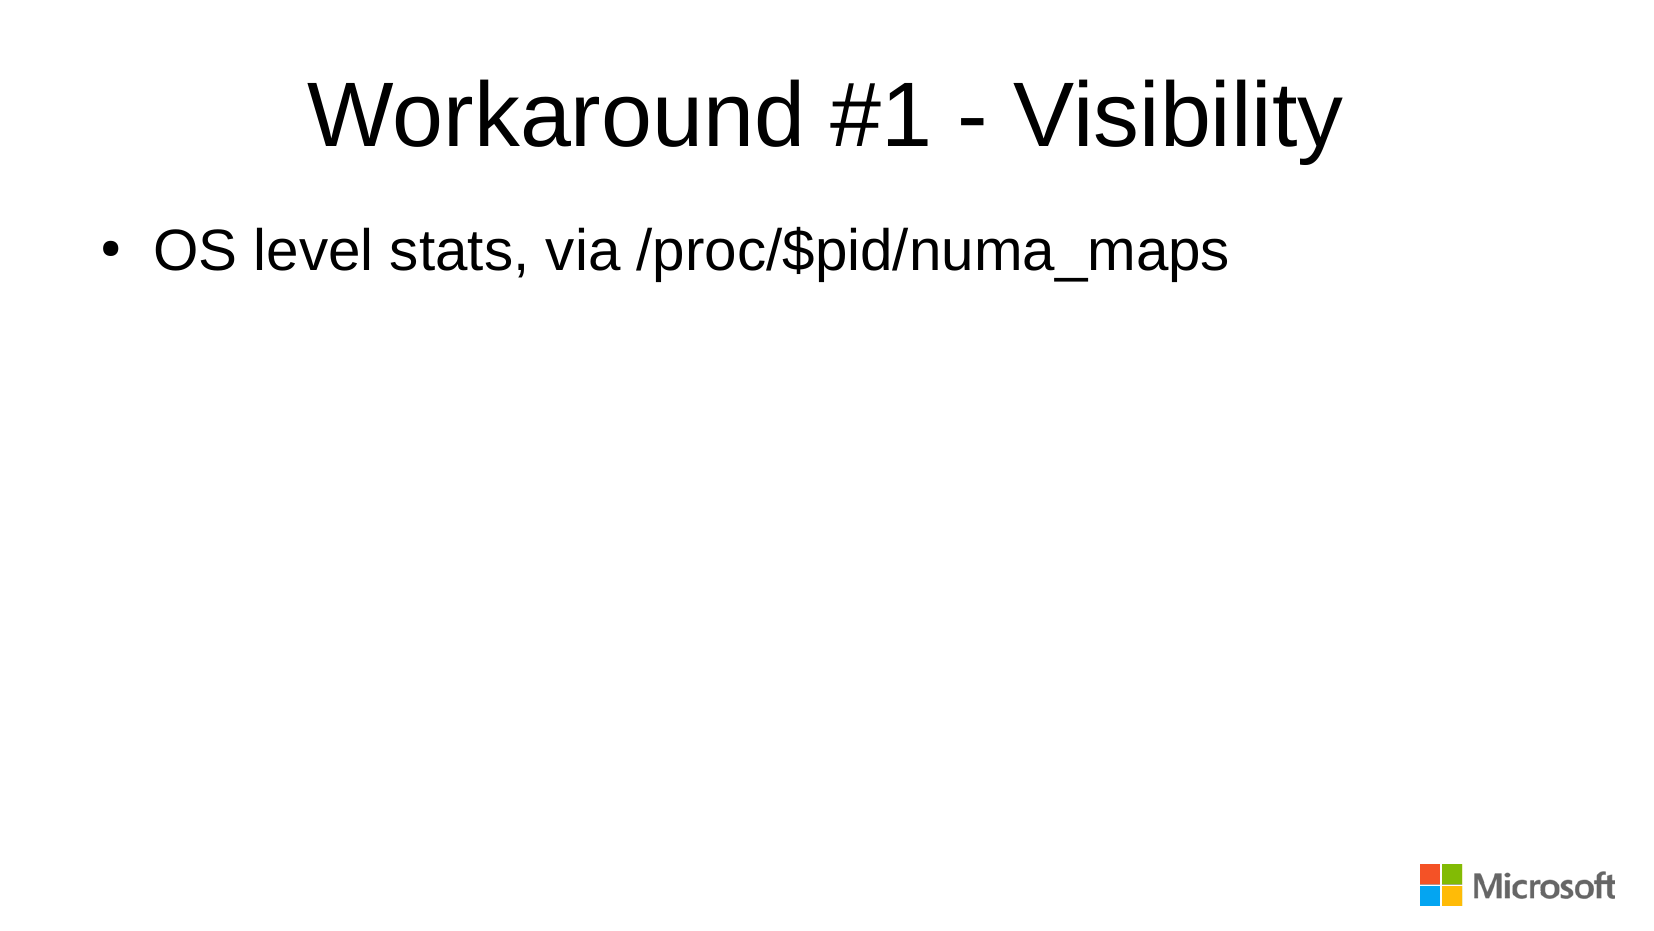

# Workaround #1 - Visibility
OS level stats, via /proc/$pid/numa_maps